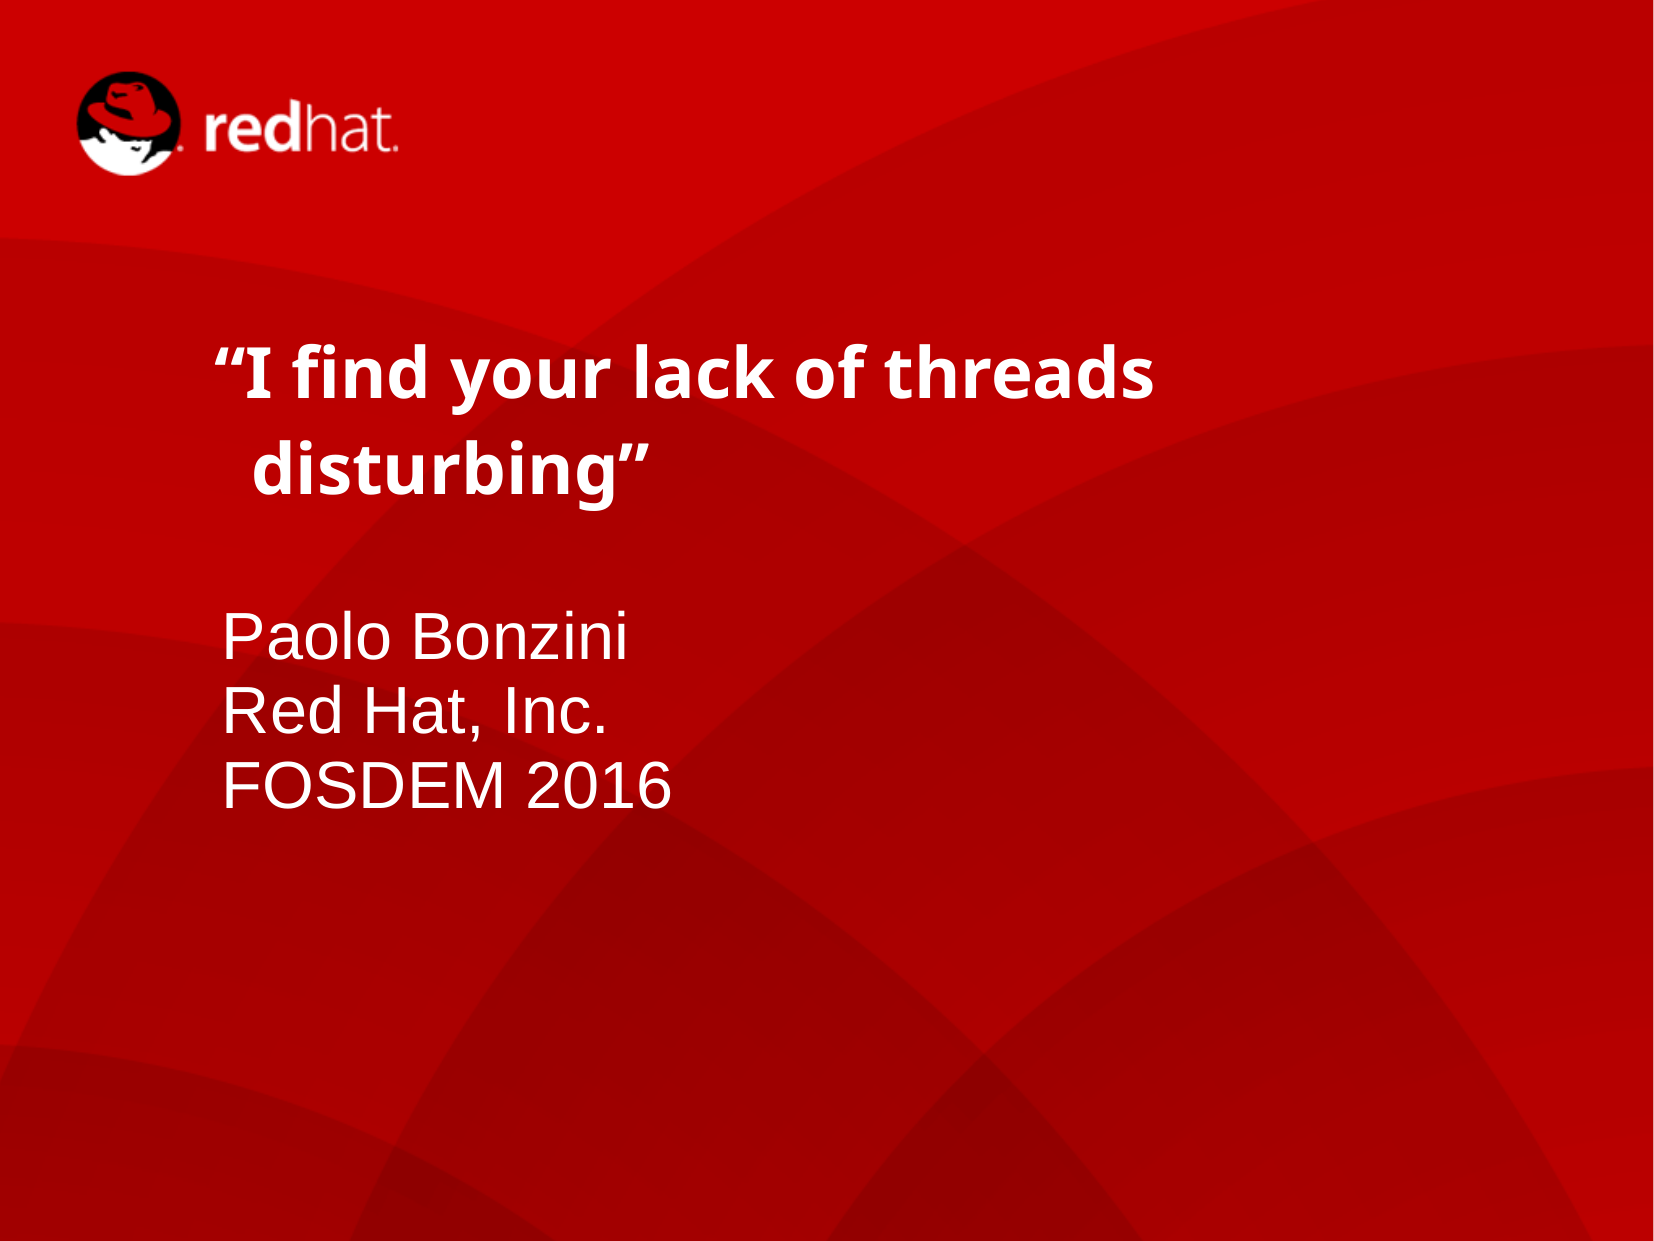

“I find your lack of threads
 disturbing”
Paolo Bonzini
Red Hat, Inc.
FOSDEM 2016